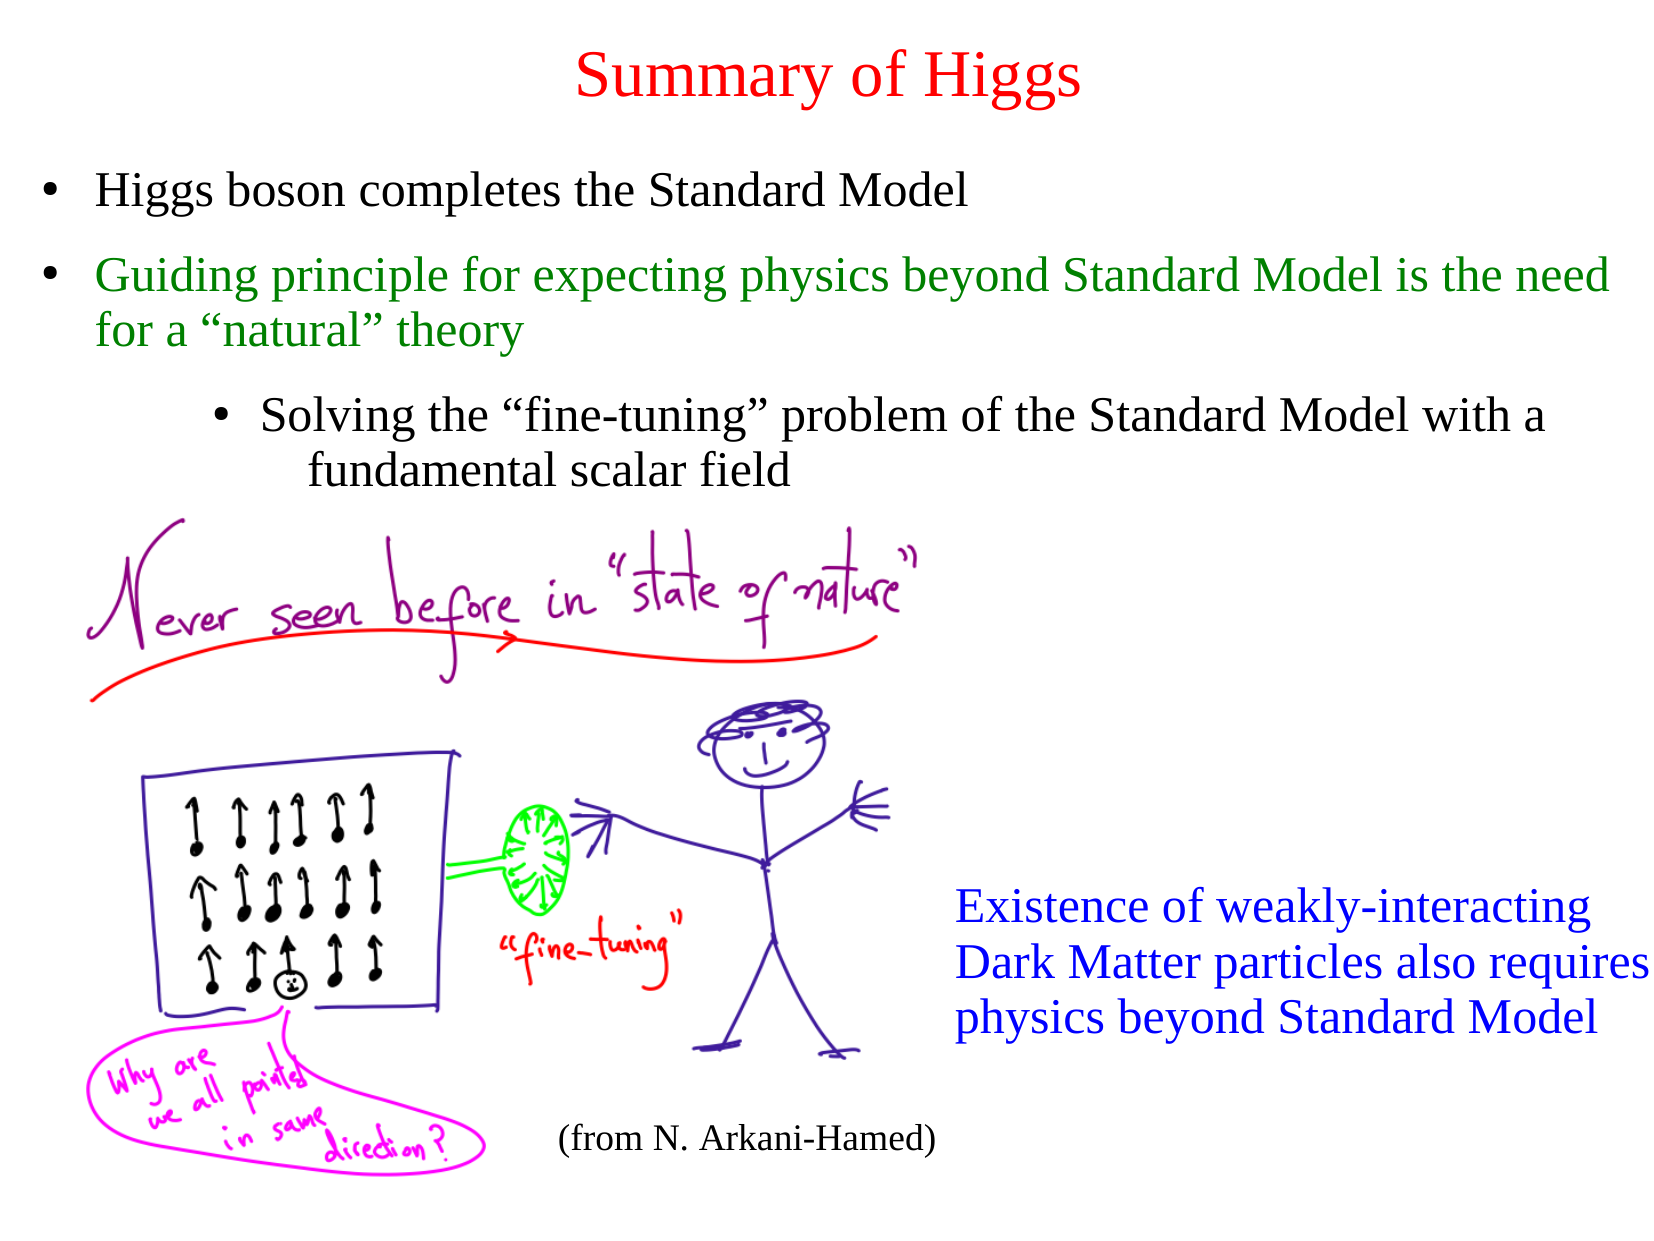

# Summary of Higgs
Higgs boson completes the Standard Model
Guiding principle for expecting physics beyond Standard Model is the need for a “natural” theory
Solving the “fine-tuning” problem of the Standard Model with a fundamental scalar field
Existence of weakly-interacting
Dark Matter particles also requires
physics beyond Standard Model
(from N. Arkani-Hamed)